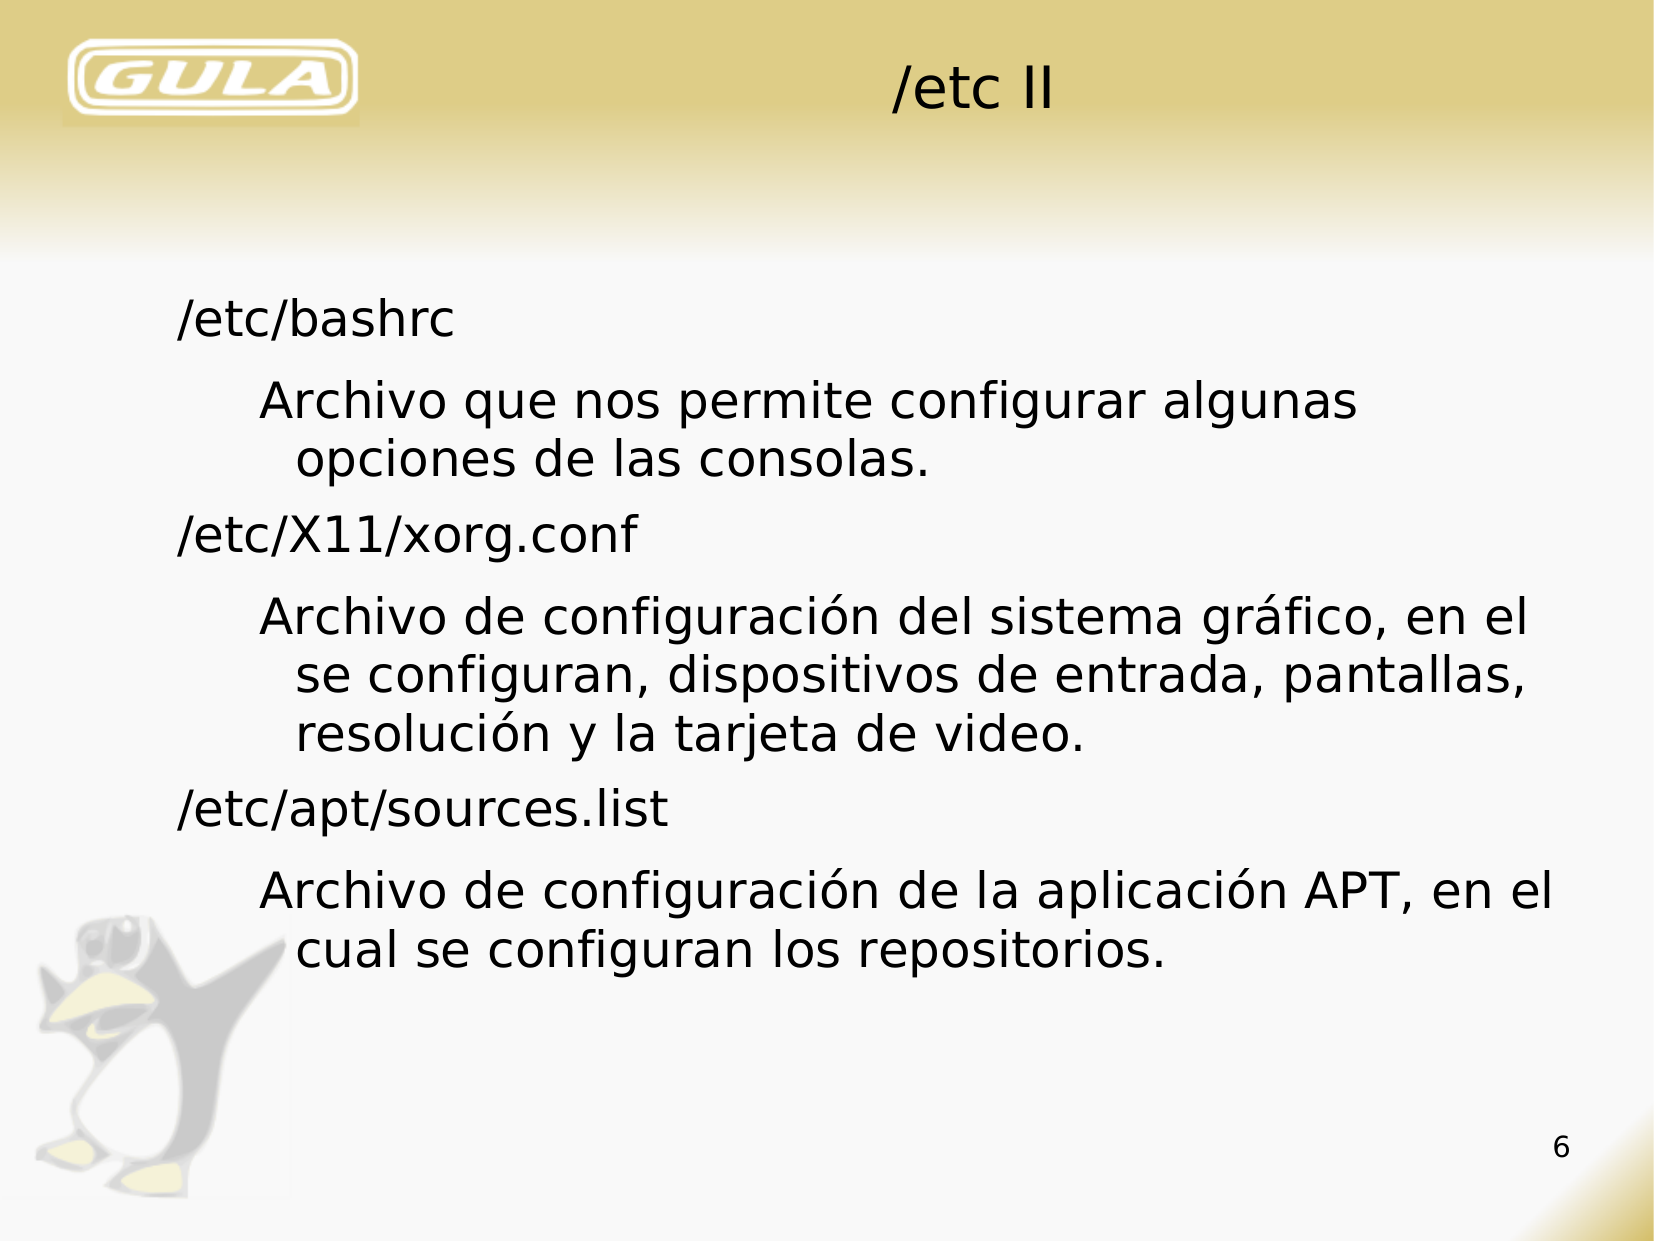

/etc II
# /etc/bashrc
Archivo que nos permite configurar algunas opciones de las consolas.
/etc/X11/xorg.conf
Archivo de configuración del sistema gráfico, en el se configuran, dispositivos de entrada, pantallas, resolución y la tarjeta de video.
/etc/apt/sources.list
Archivo de configuración de la aplicación APT, en el cual se configuran los repositorios.
6